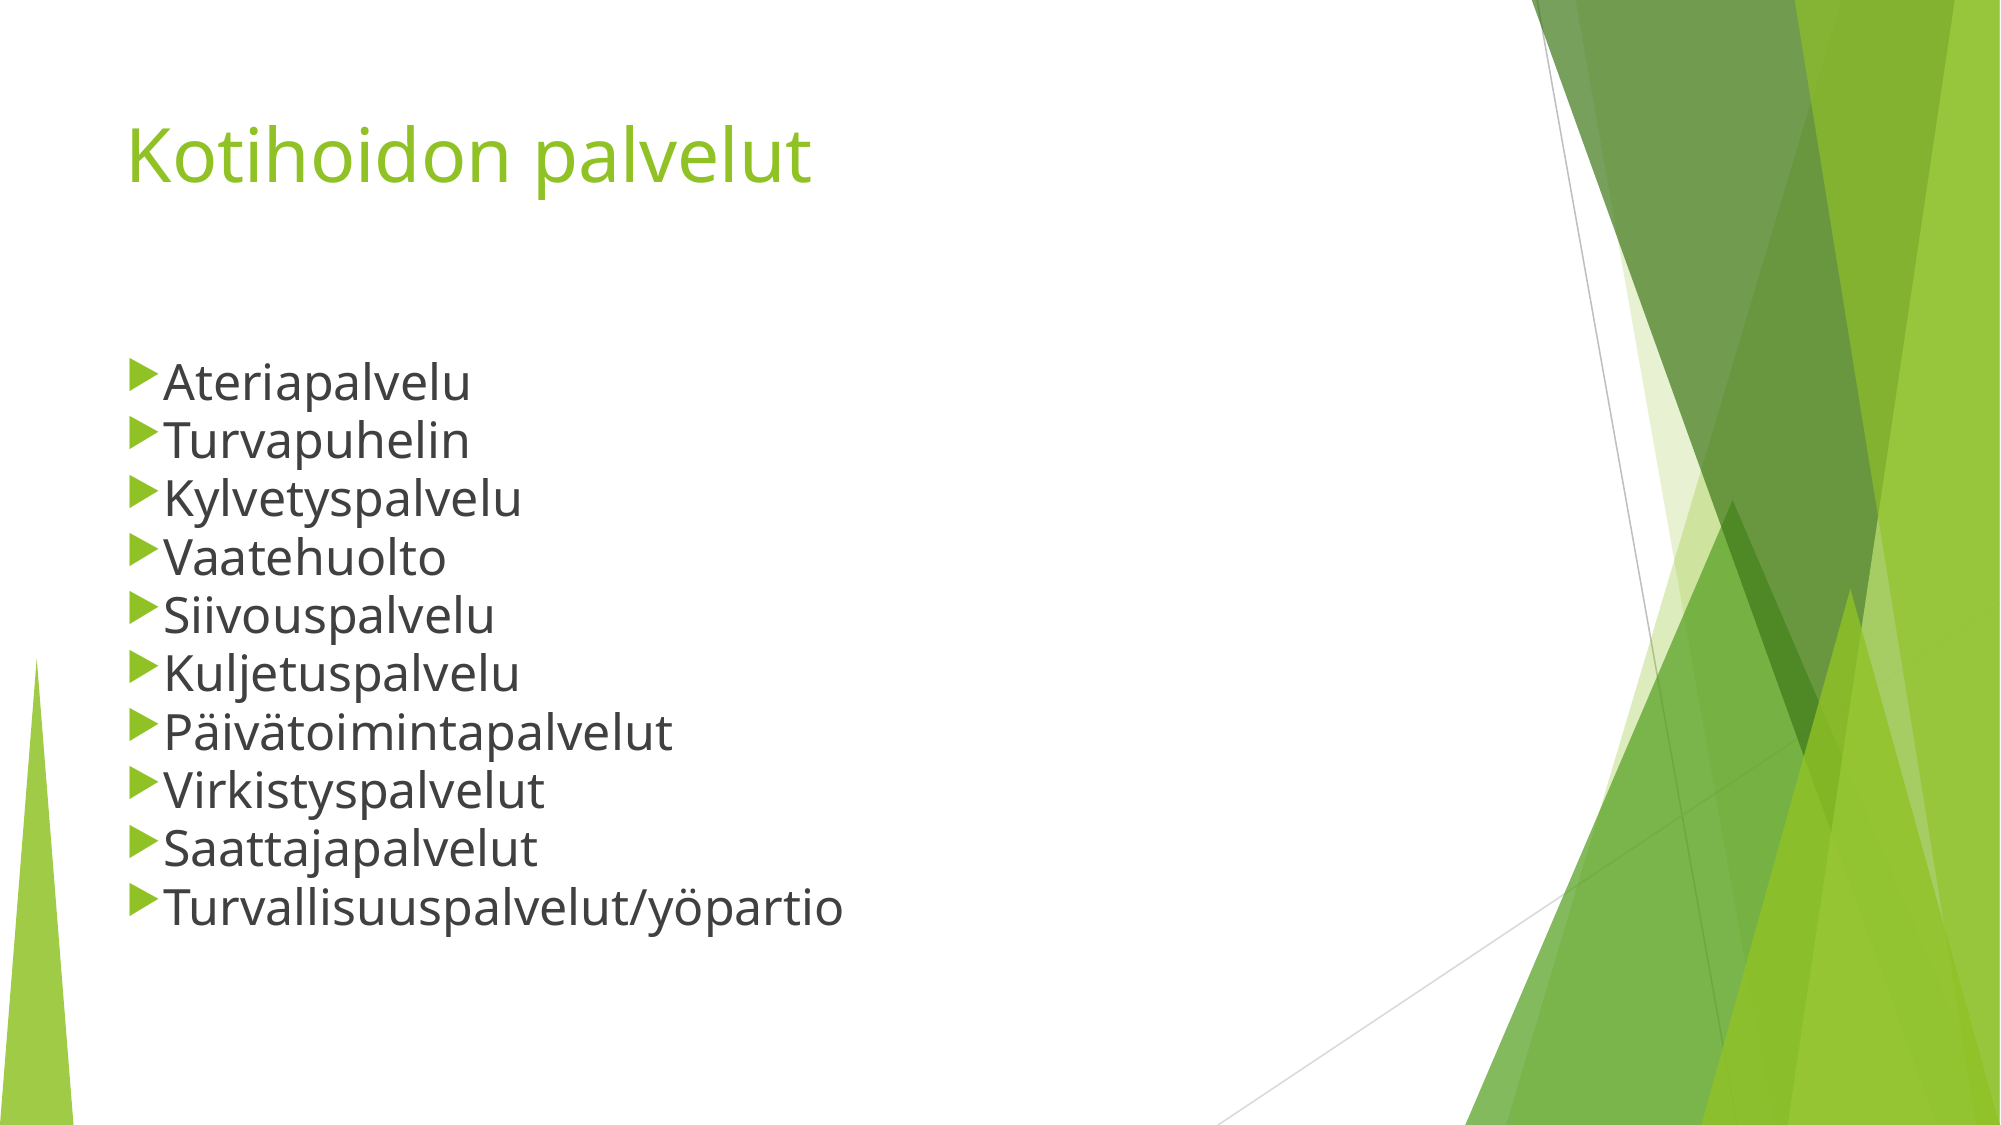

# Kotihoidon palvelut
Ateriapalvelu
Turvapuhelin
Kylvetyspalvelu
Vaatehuolto
Siivouspalvelu
Kuljetuspalvelu
Päivätoimintapalvelut
Virkistyspalvelut
Saattajapalvelut
Turvallisuuspalvelut/yöpartio